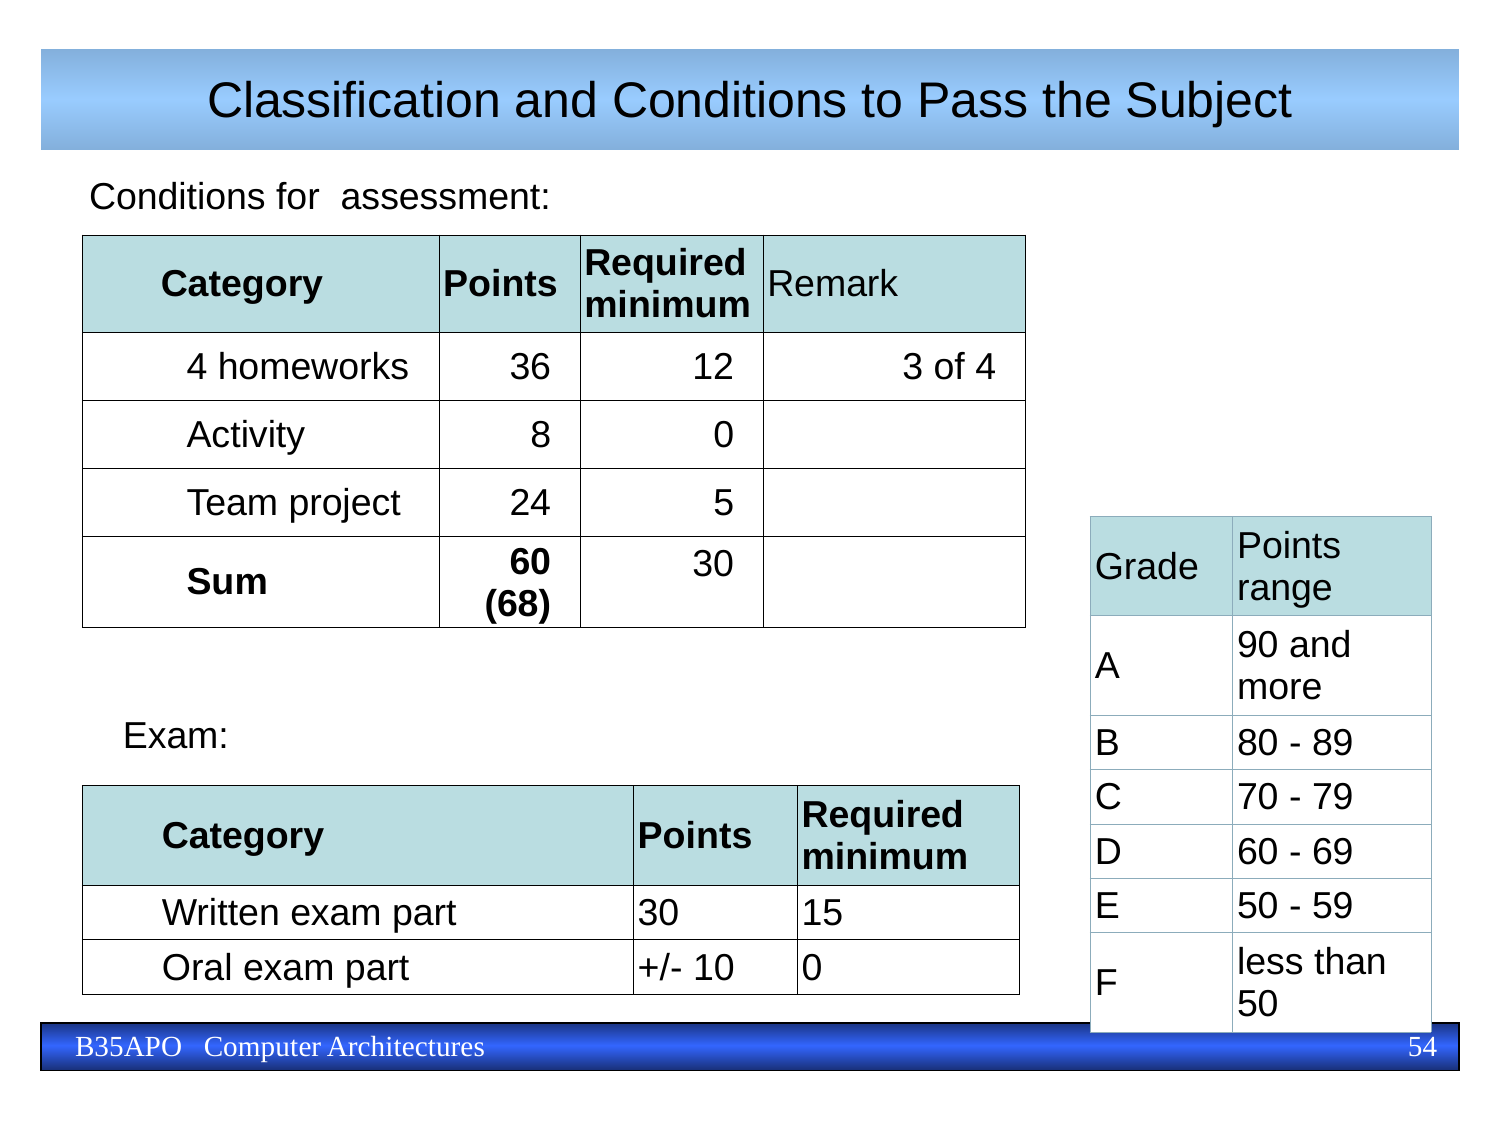

# Classification and Conditions to Pass the Subject
Conditions for assessment:
| Category | Points | Required minimum | Remark |
| --- | --- | --- | --- |
| 4 homeworks | 36 | 12 | 3 of 4 |
| Activity | 8 | 0 | |
| Team project | 24 | 5 | |
| Sum | 60 (68) | 30 | |
| Grade | Points range |
| --- | --- |
| A | 90 and more |
| B | 80 - 89 |
| C | 70 - 79 |
| D | 60 - 69 |
| E | 50 - 59 |
| F | less than 50 |
Exam:
| Category | Points | Required minimum |
| --- | --- | --- |
| Written exam part | 30 | 15 |
| Oral exam part | +/- 10 | 0 |
B35APO Computer Architectures
54